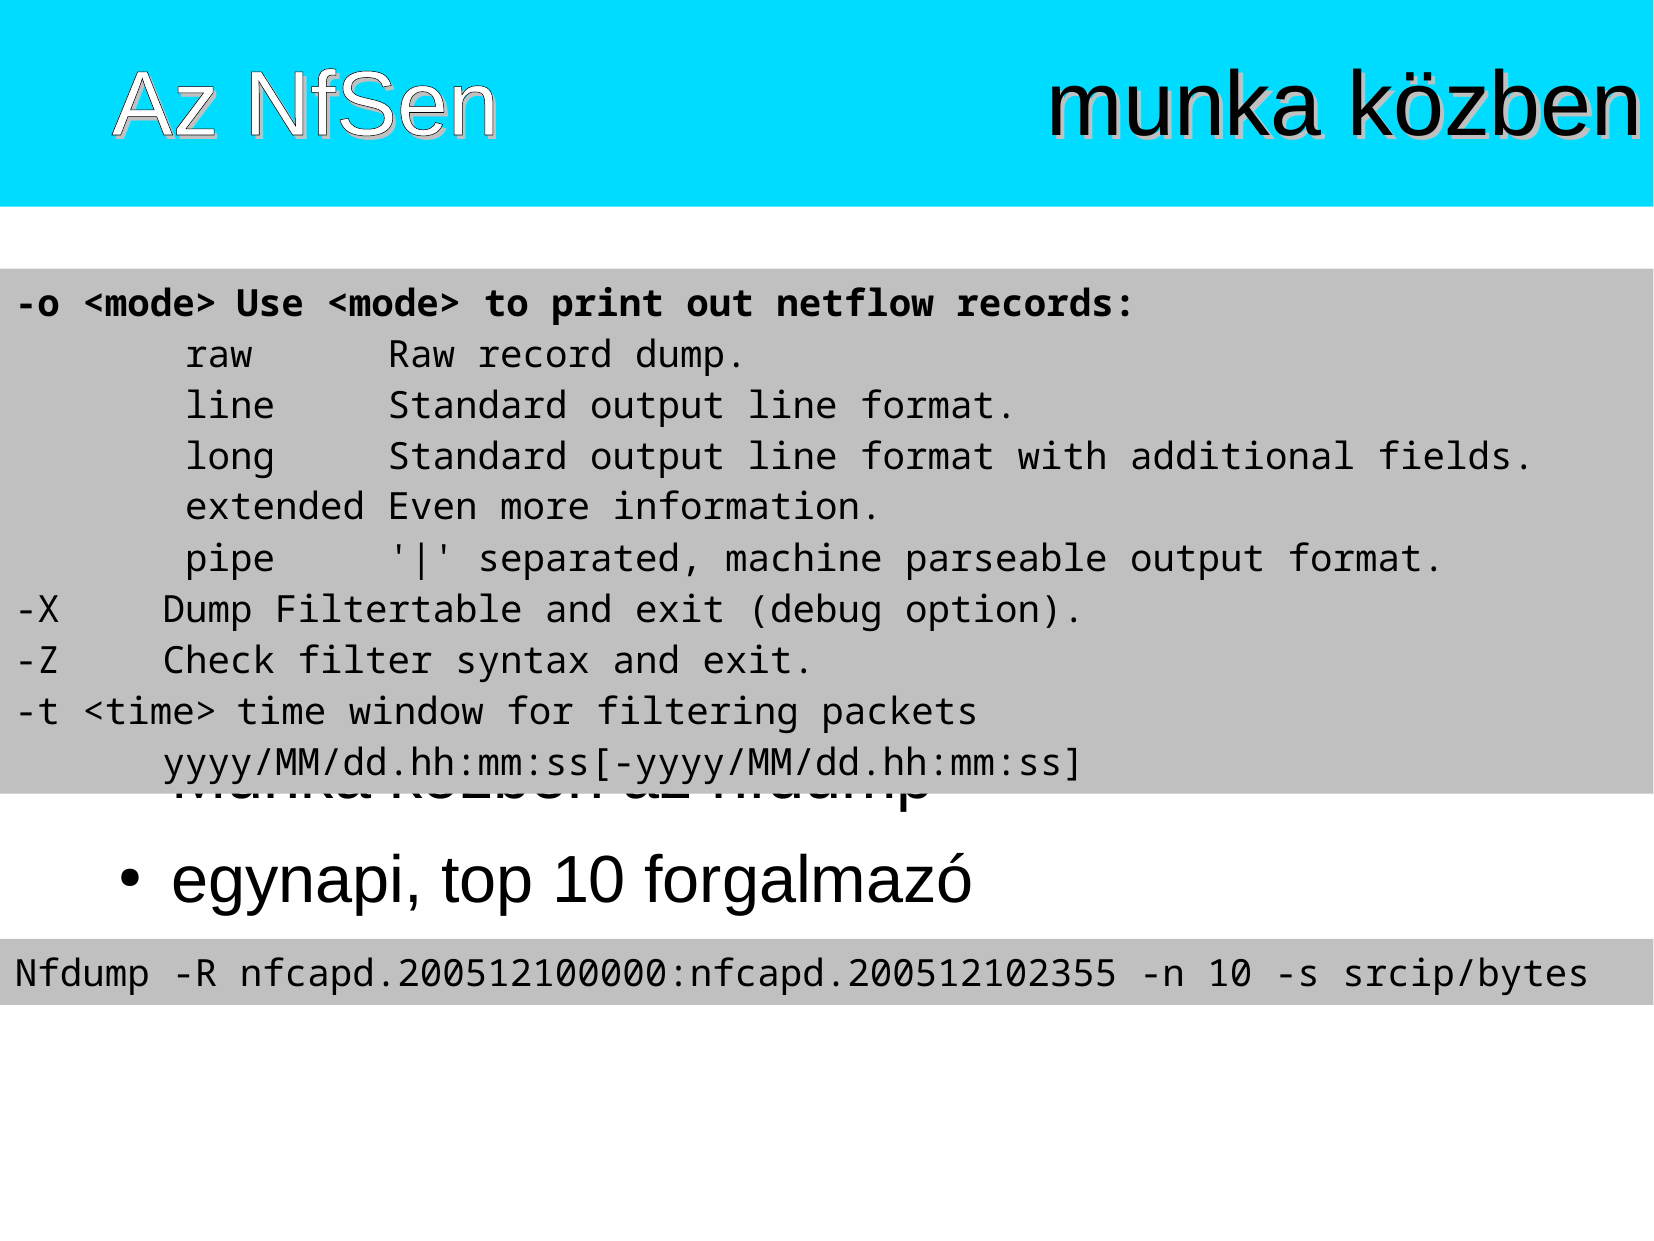

Az NfSen	munka közben
-o <mode>	Use <mode> to print out netflow records:
		 raw Raw record dump.
		 line Standard output line format.
		 long Standard output line format with additional fields.
		 extended Even more information.
		 pipe '|' separated, machine parseable output format.
-X		Dump Filtertable and exit (debug option).
-Z		Check filter syntax and exit.
-t <time>	time window for filtering packets
		yyyy/MM/dd.hh:mm:ss[-yyyy/MM/dd.hh:mm:ss]
# Munka közben az nfdump
egynapi, top 10 forgalmazó
Nfdump -R nfcapd.200512100000:nfcapd.200512102355 -n 10 -s srcip/bytes